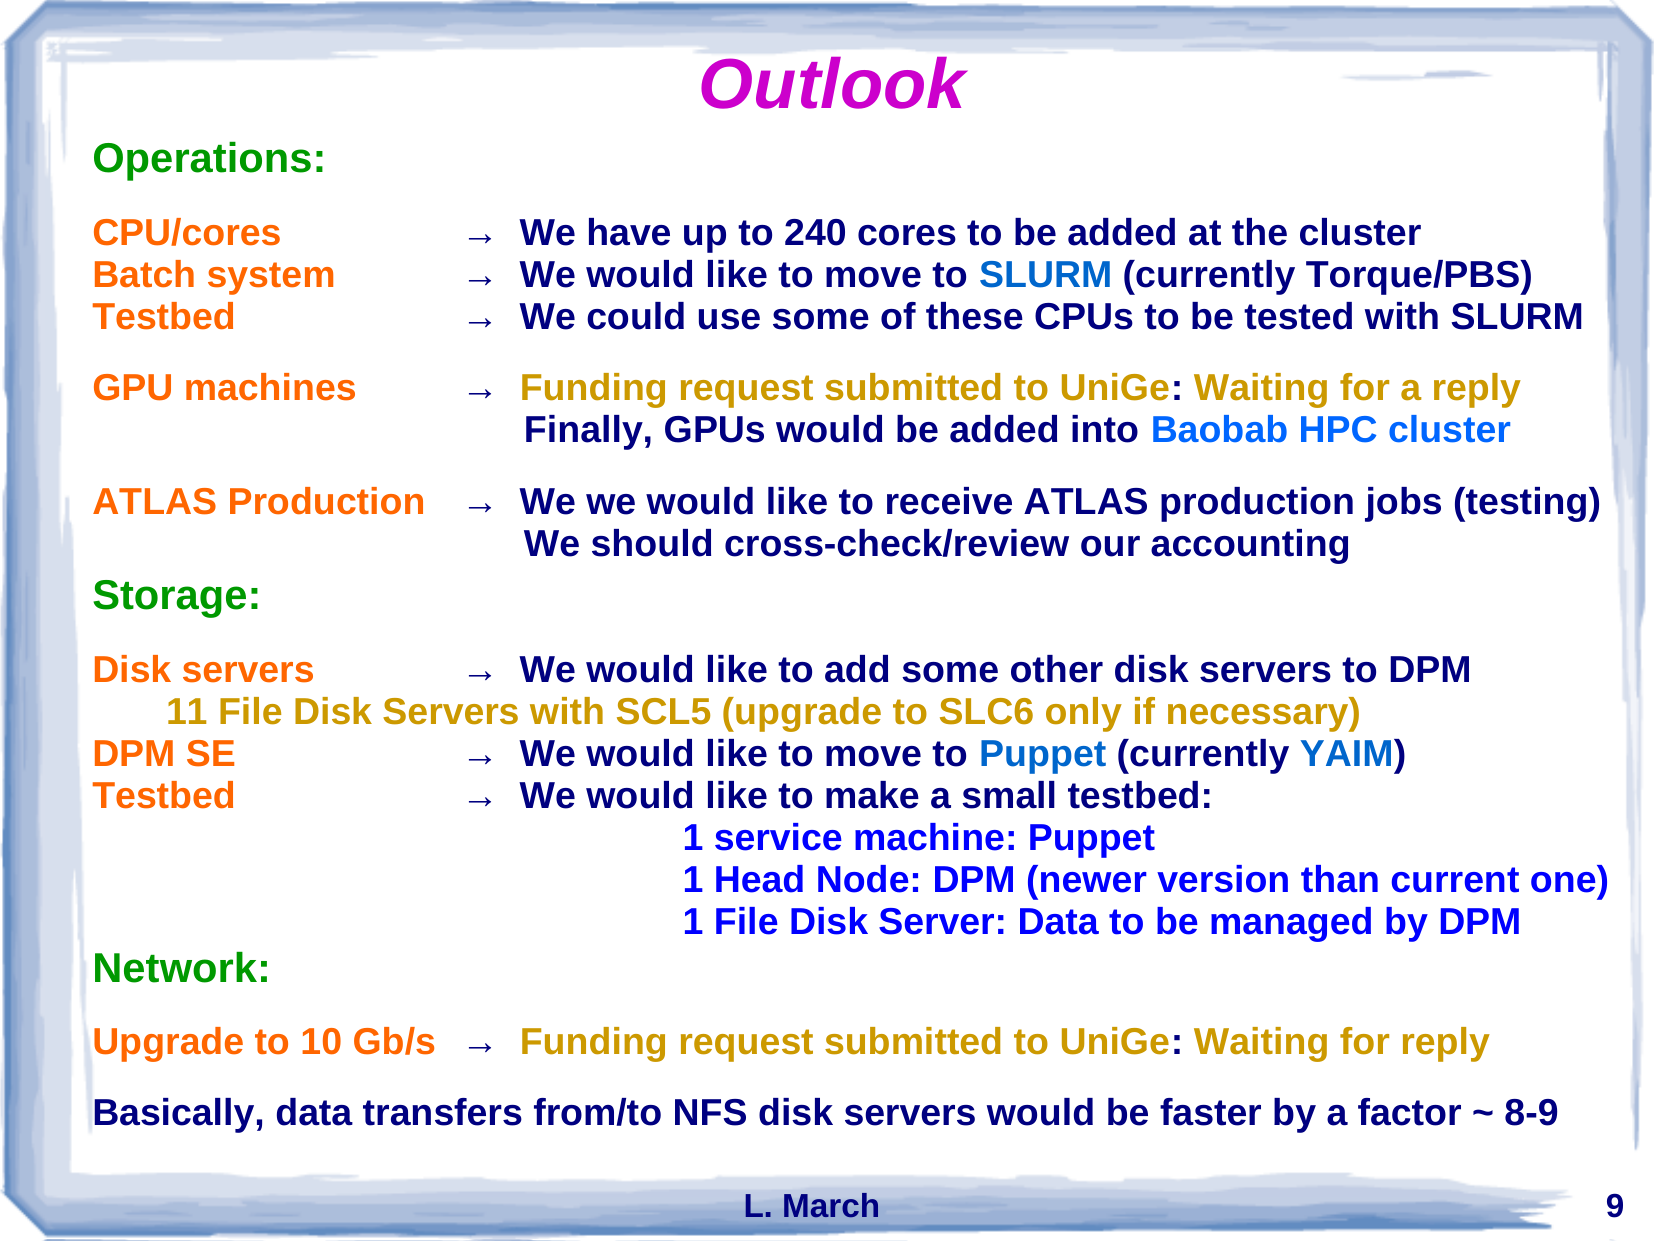

# Outlook
Operations:
CPU/cores		 	→ We have up to 240 cores to be added at the cluster		Batch system		→ We would like to move to SLURM (currently Torque/PBS)	Testbed				→ We could use some of these CPUs to be tested with SLURM
GPU machines		→ Funding request submitted to UniGe: Waiting for a reply						 Finally, GPUs would be added into Baobab HPC cluster
ATLAS Production	→ We we would like to receive ATLAS production jobs (testing)					 We should cross-check/review our accounting
Storage:
Disk servers	 	→ We would like to add some other disk servers to DPM			11 File Disk Servers with SCL5 (upgrade to SLC6 only if necessary)			DPM SE				→ We would like to move to Puppet (currently YAIM)			Testbed				→ We would like to make a small testbed:													1 service machine: Puppet														1 Head Node: DPM (newer version than current one)								1 File Disk Server: Data to be managed by DPM
Network:
Upgrade to 10 Gb/s	→ Funding request submitted to UniGe: Waiting for reply
Basically, data transfers from/to NFS disk servers would be faster by a factor ~ 8-9
L. March
9